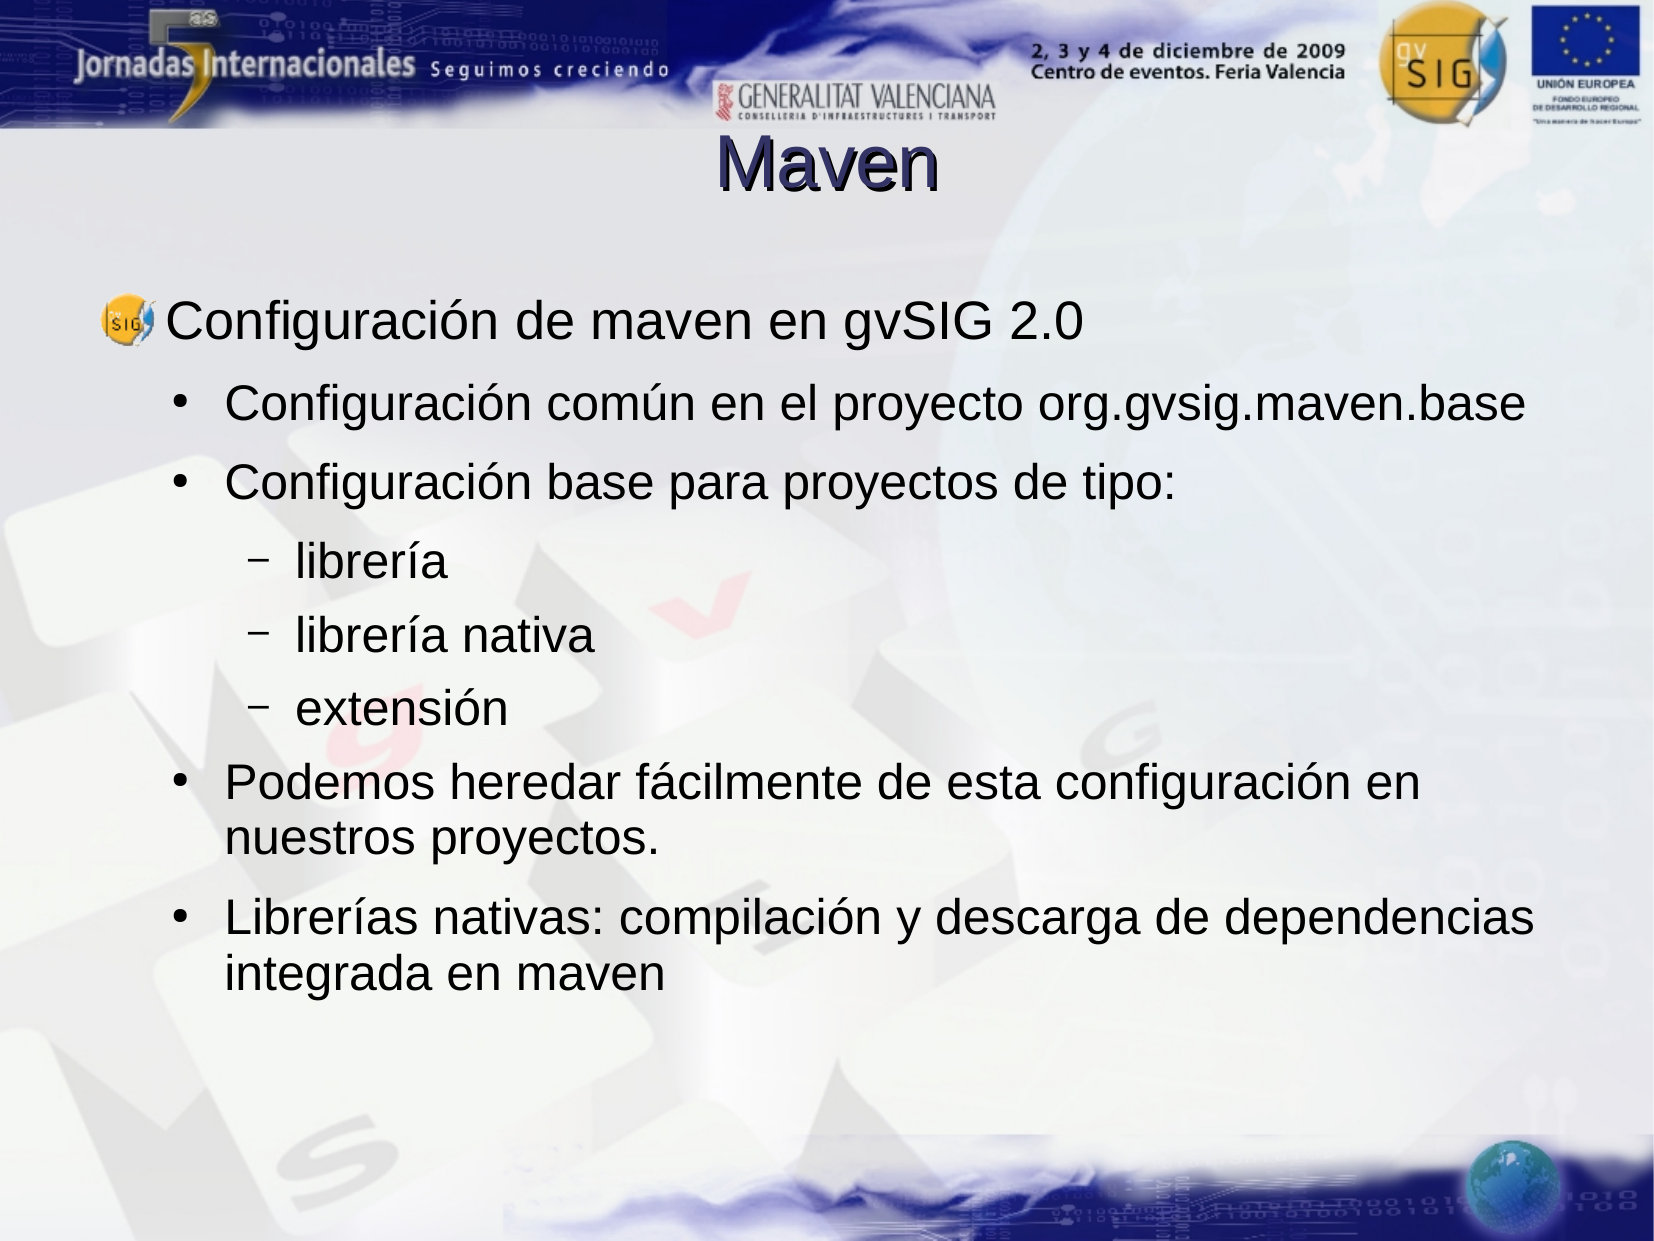

# Maven
Configuración de maven en gvSIG 2.0
Configuración común en el proyecto org.gvsig.maven.base
Configuración base para proyectos de tipo:
librería
librería nativa
extensión
Podemos heredar fácilmente de esta configuración en nuestros proyectos.
Librerías nativas: compilación y descarga de dependencias integrada en maven